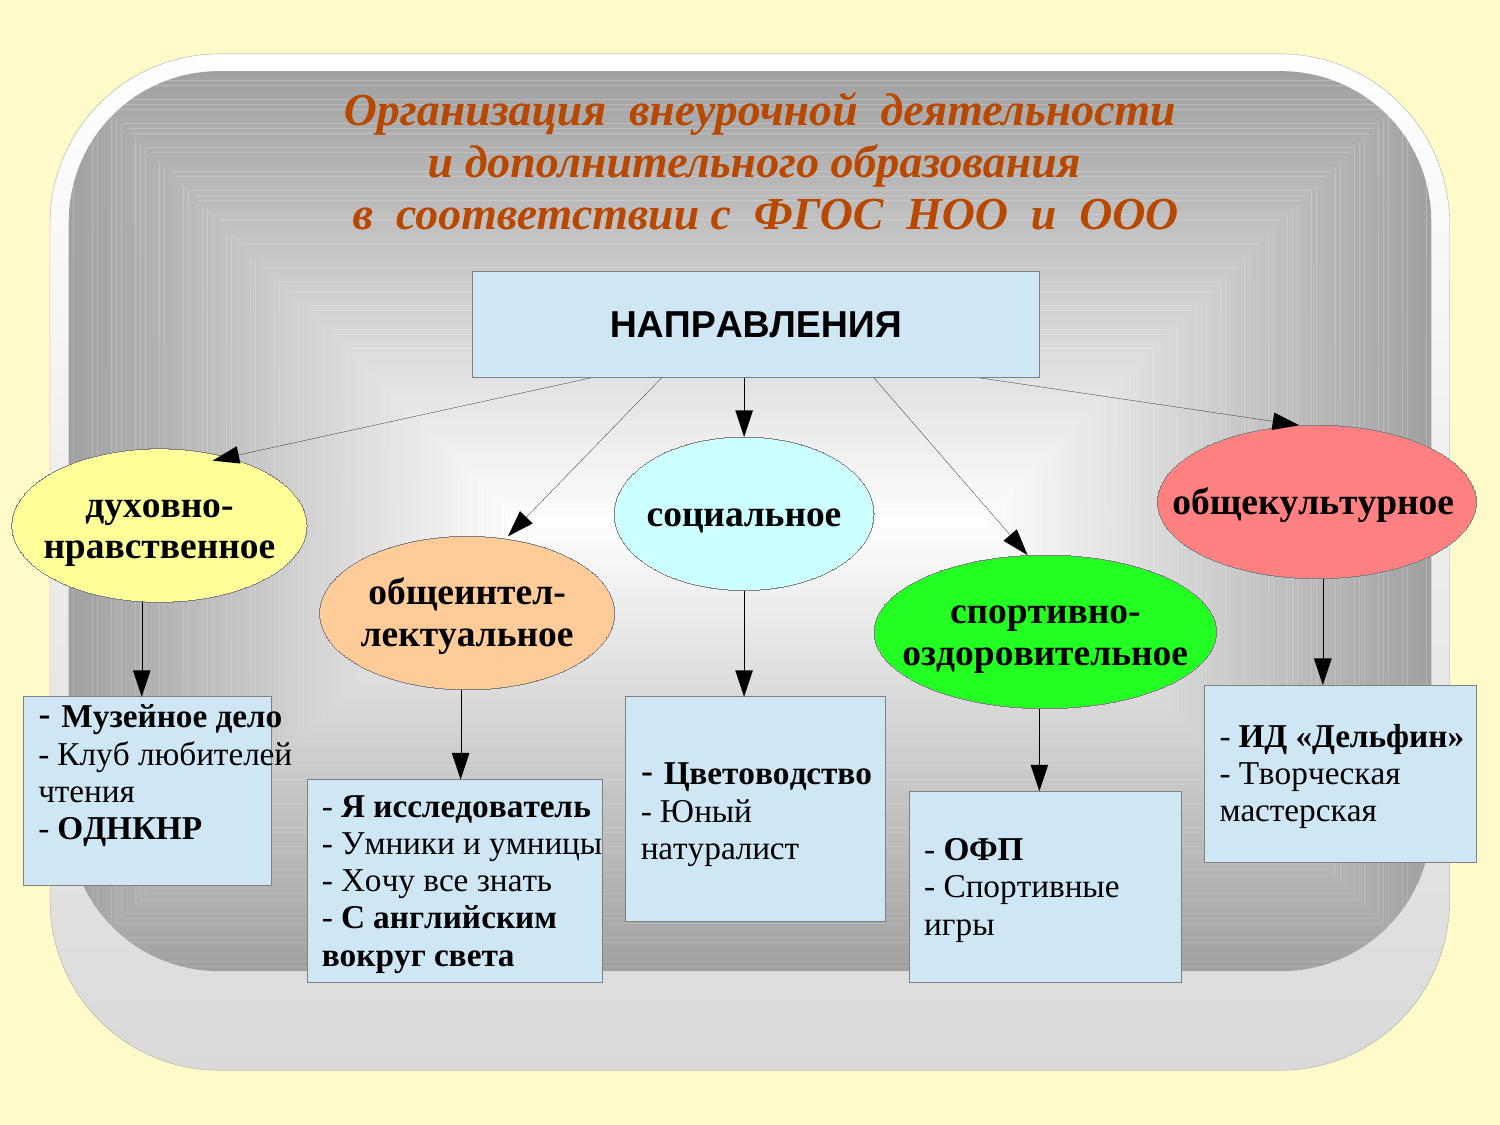

# Организация внеурочной деятельности и дополнительного образования в соответствии с ФГОС НОО и ООО
НАПРАВЛЕНИЯ
общекультурное
социальное
духовно-
нравственное
общеинтел-
лектуальное
спортивно-
оздоровительное
- ИД «Дельфин»
- Творческая
мастерская
- Музейное дело
- Клуб любителей
чтения
- ОДНКНР
- Цветоводство
- Юный
натуралист
- Я исследователь
- Умники и умницы
- Хочу все знать
- С английским
вокруг света
- ОФП
- Спортивные
игры